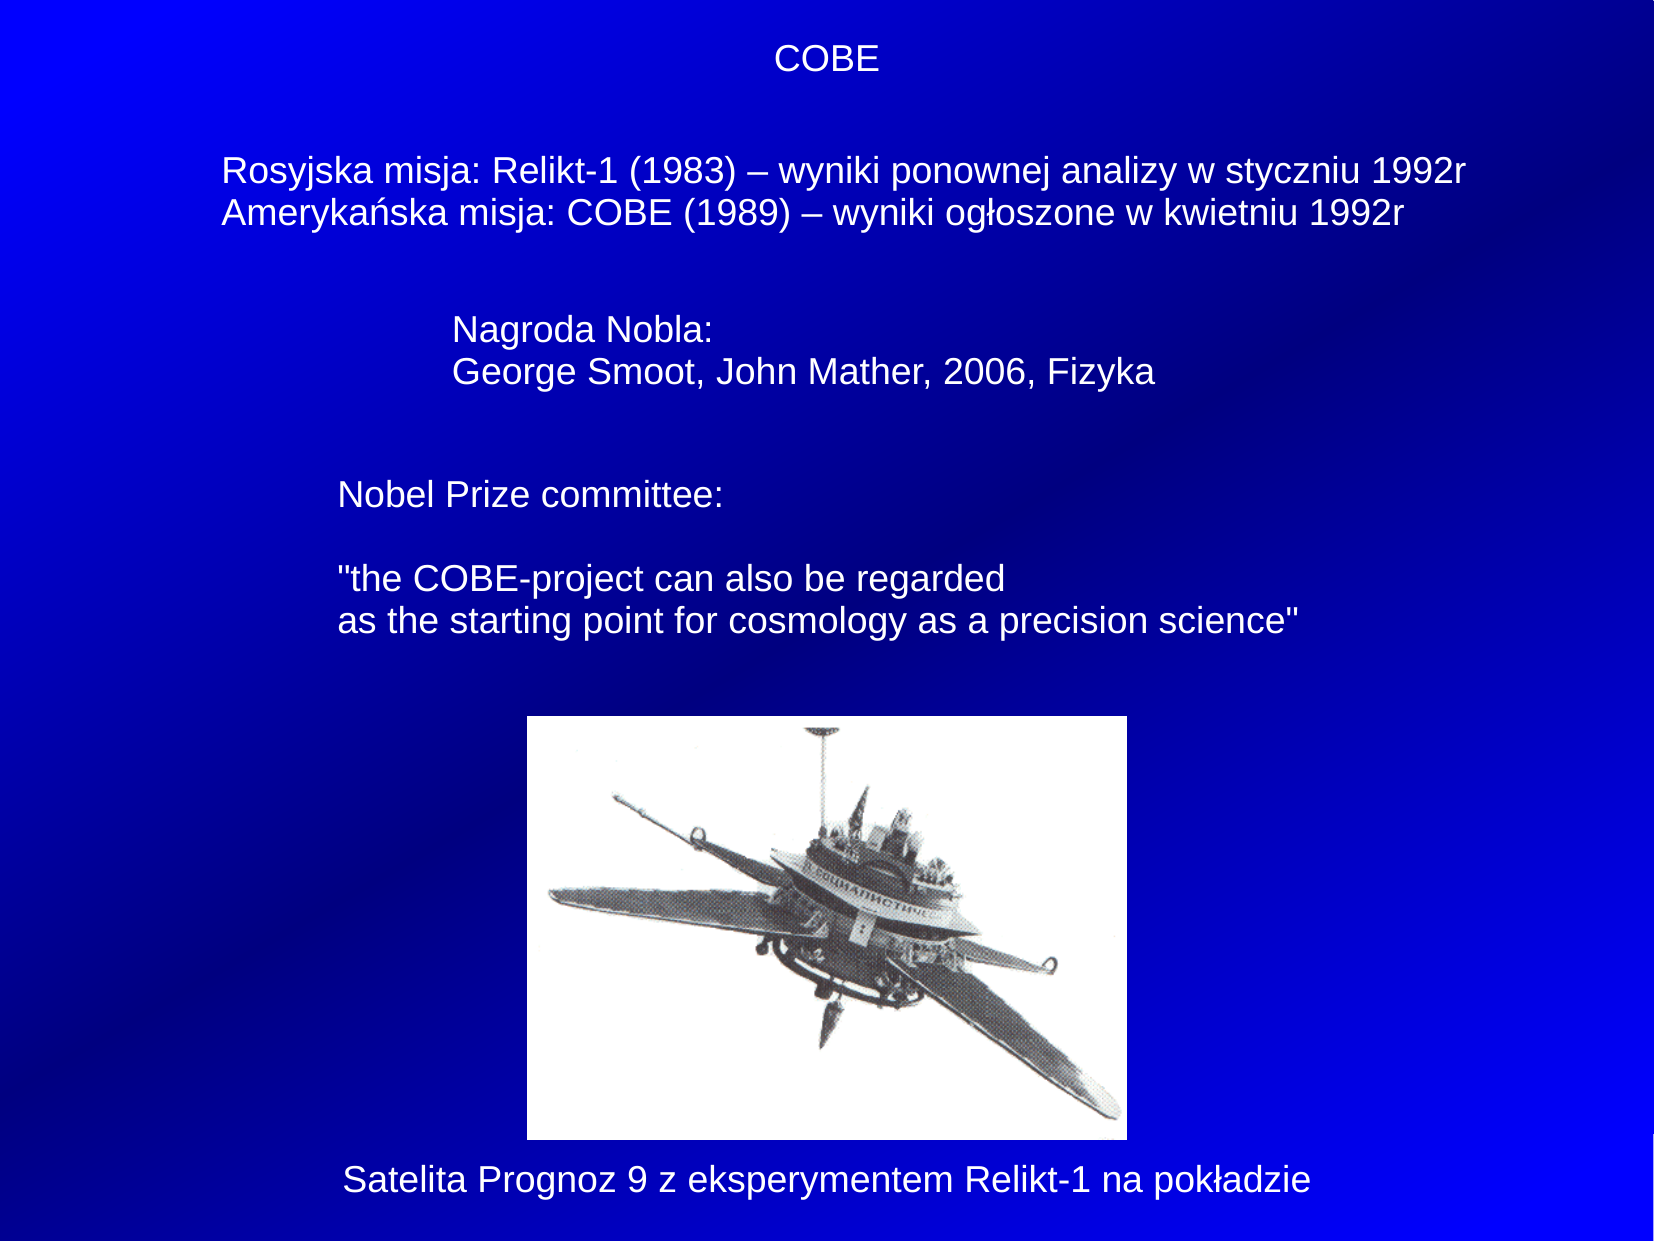

COBE
Rosyjska misja: Relikt-1 (1983) – wyniki ponownej analizy w styczniu 1992r
Amerykańska misja: COBE (1989) – wyniki ogłoszone w kwietniu 1992r
Nagroda Nobla:
George Smoot, John Mather, 2006, Fizyka
Nobel Prize committee:
"the COBE-project can also be regarded
as the starting point for cosmology as a precision science"
Satelita Prognoz 9 z eksperymentem Relikt-1 na pokładzie